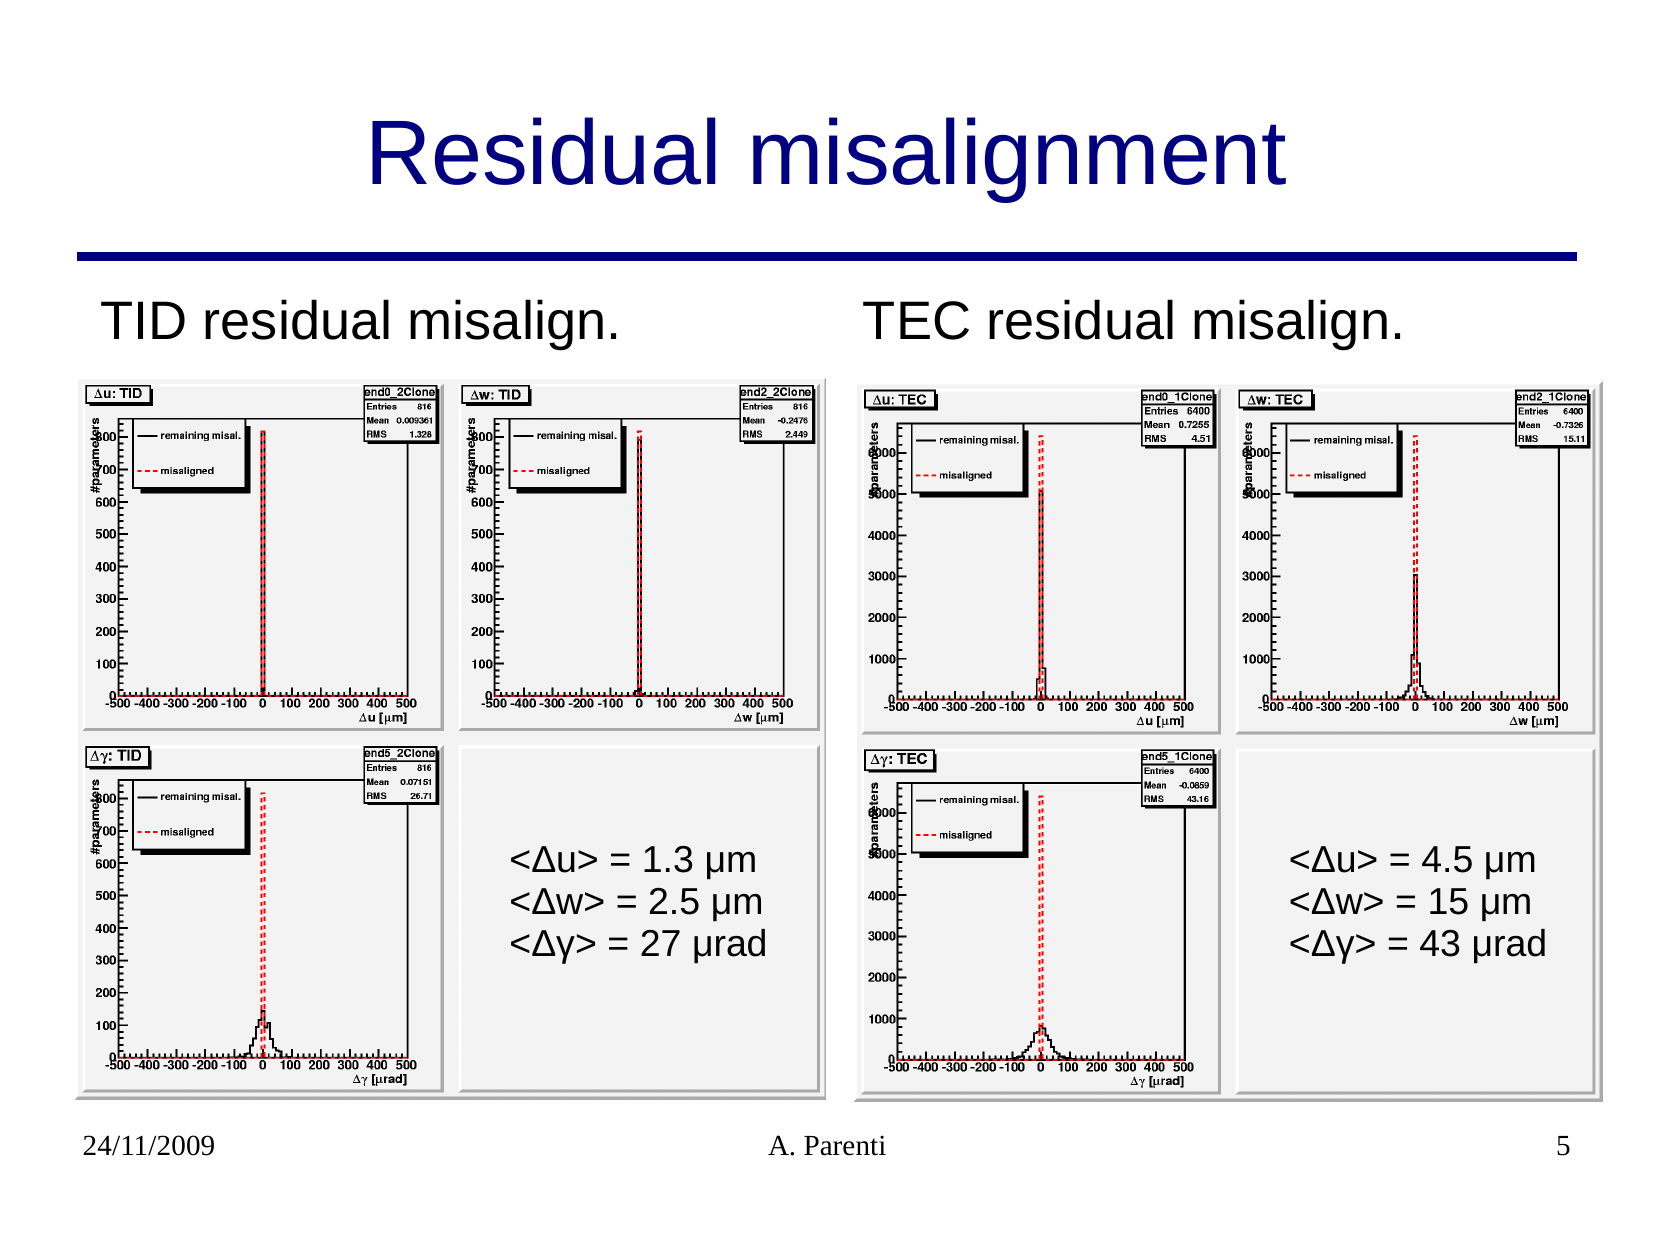

# Residual misalignment
TID residual misalign.
TEC residual misalign.
<Δu> = 1.3 μm
<Δw> = 2.5 μm
<Δγ> = 27 μrad
<Δu> = 4.5 μm
<Δw> = 15 μm
<Δγ> = 43 μrad
5